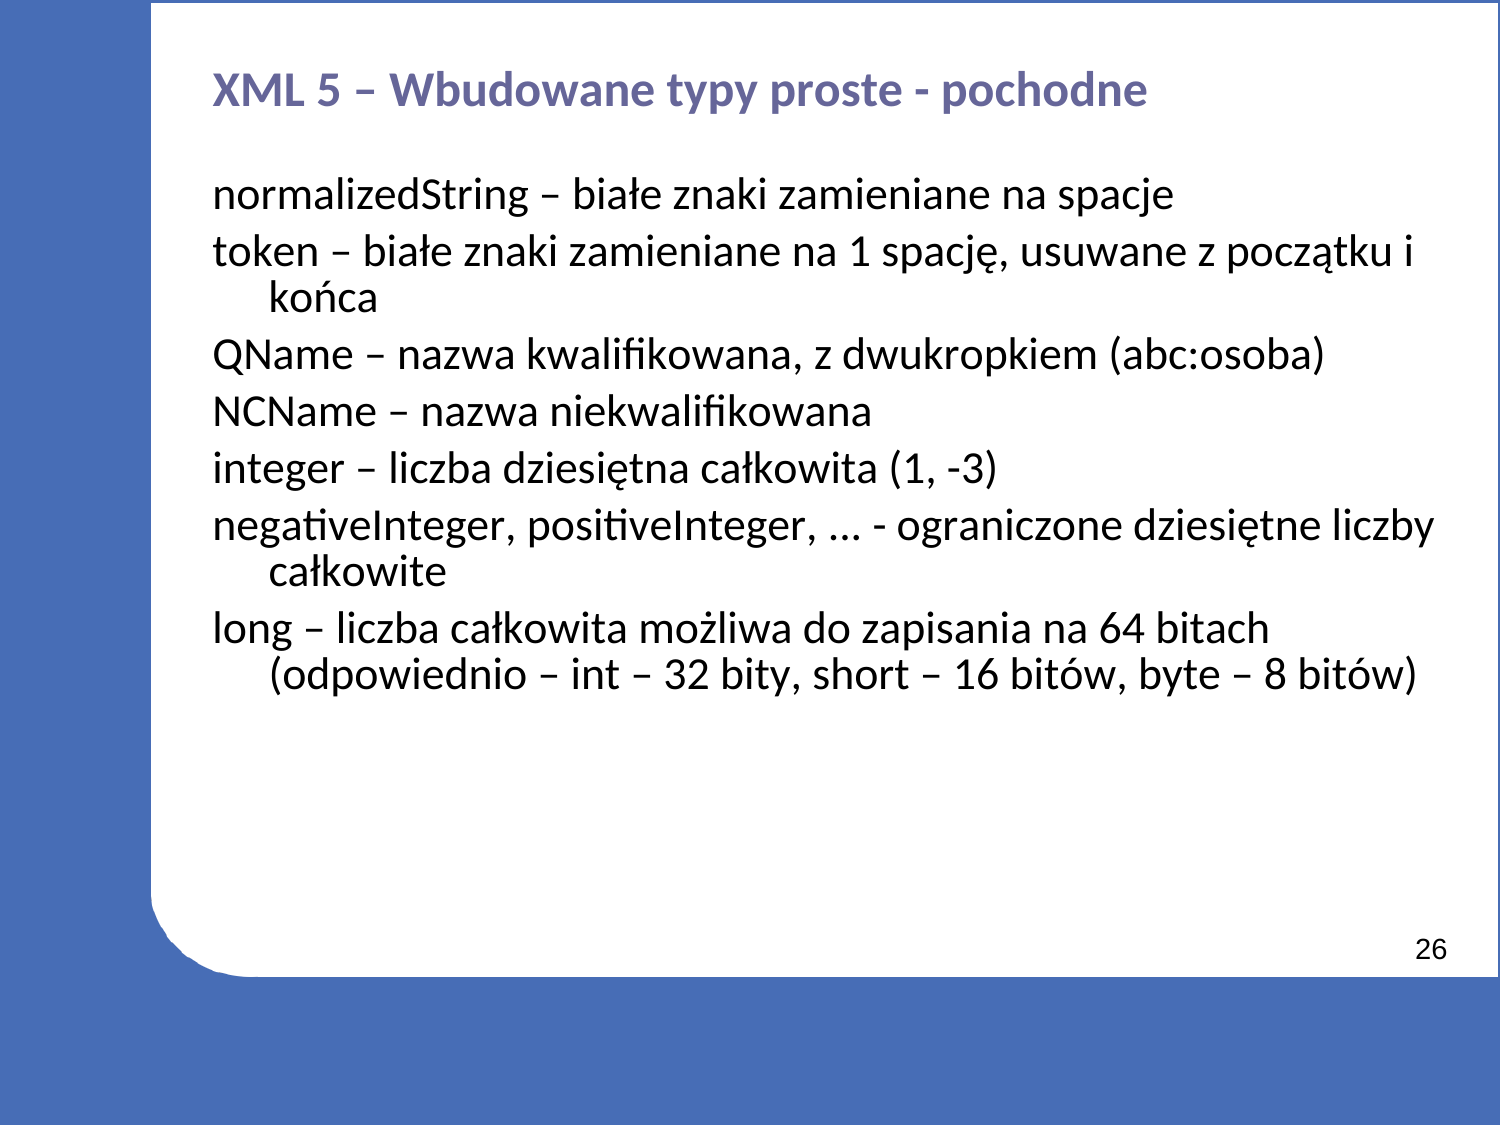

# XML 5 – Wbudowane typy proste - pochodne
normalizedString – białe znaki zamieniane na spacje
token – białe znaki zamieniane na 1 spację, usuwane z początku i końca
QName – nazwa kwalifikowana, z dwukropkiem (abc:osoba)
NCName – nazwa niekwalifikowana
integer – liczba dziesiętna całkowita (1, -3)
negativeInteger, positiveInteger, ... - ograniczone dziesiętne liczby całkowite
long – liczba całkowita możliwa do zapisania na 64 bitach (odpowiednio – int – 32 bity, short – 16 bitów, byte – 8 bitów)
26